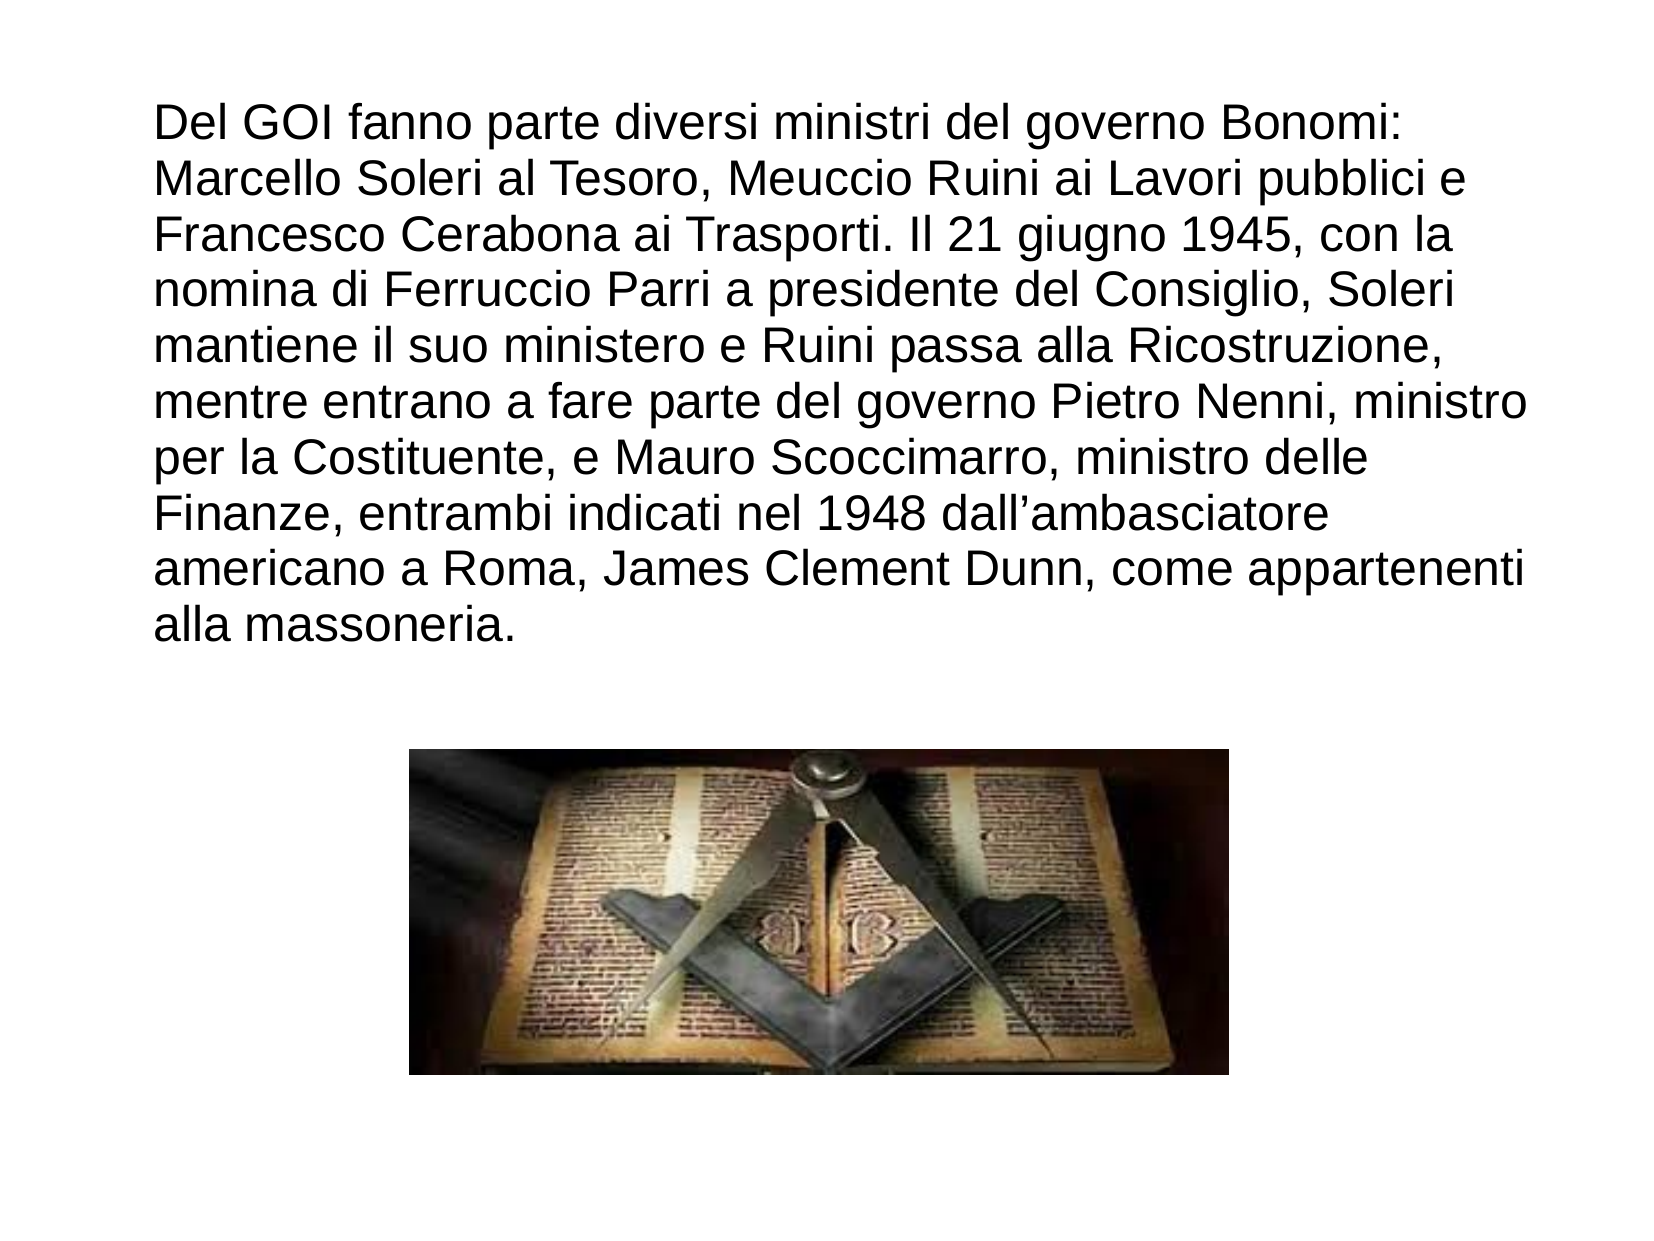

# Del GOI fanno parte diversi ministri del governo Bonomi: Marcello Soleri al Tesoro, Meuccio Ruini ai Lavori pubblici e Francesco Cerabona ai Trasporti. Il 21 giugno 1945, con la nomina di Ferruccio Parri a presidente del Consiglio, Soleri mantiene il suo ministero e Ruini passa alla Ricostruzione, mentre entrano a fare parte del governo Pietro Nenni, ministro per la Costituente, e Mauro Scoccimarro, ministro delle Finanze, entrambi indicati nel 1948 dall’ambasciatore americano a Roma, James Clement Dunn, come appartenenti alla massoneria.